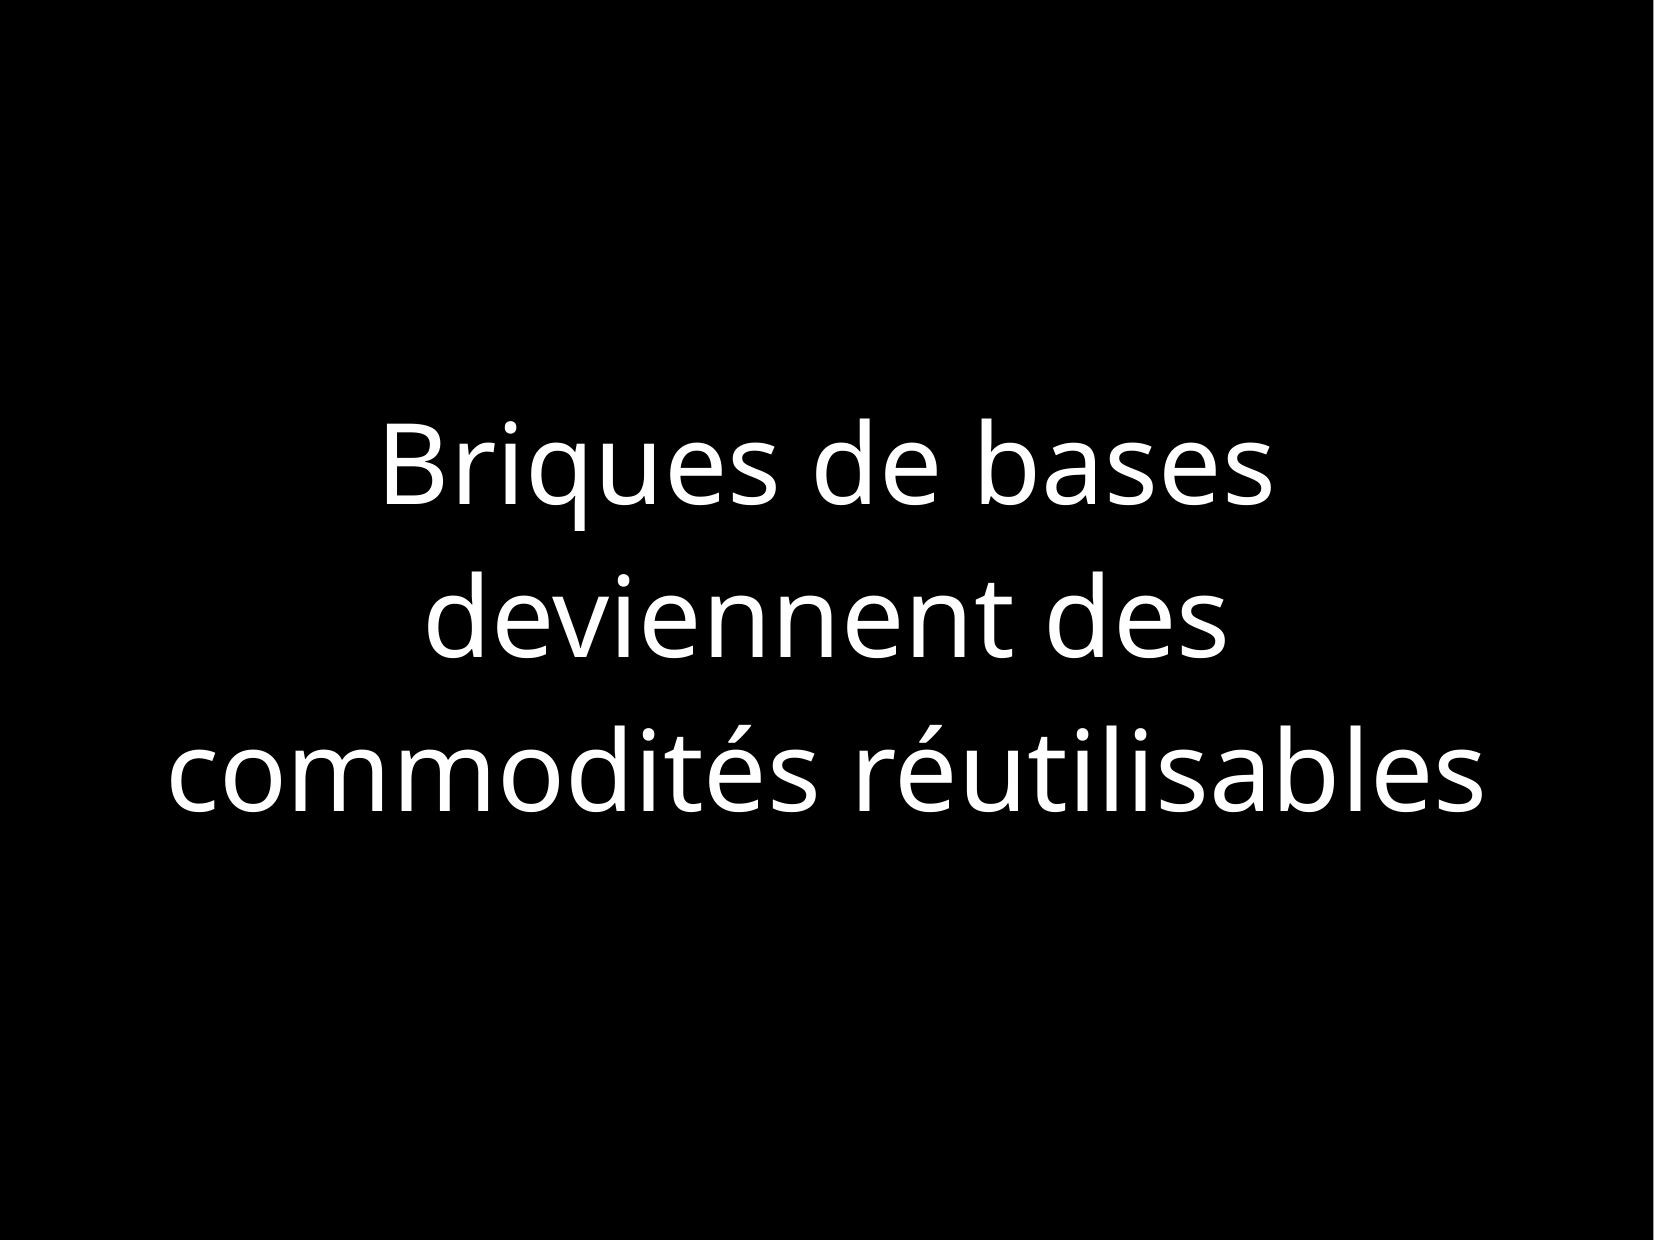

# Briques de bases deviennent des commodités réutilisables